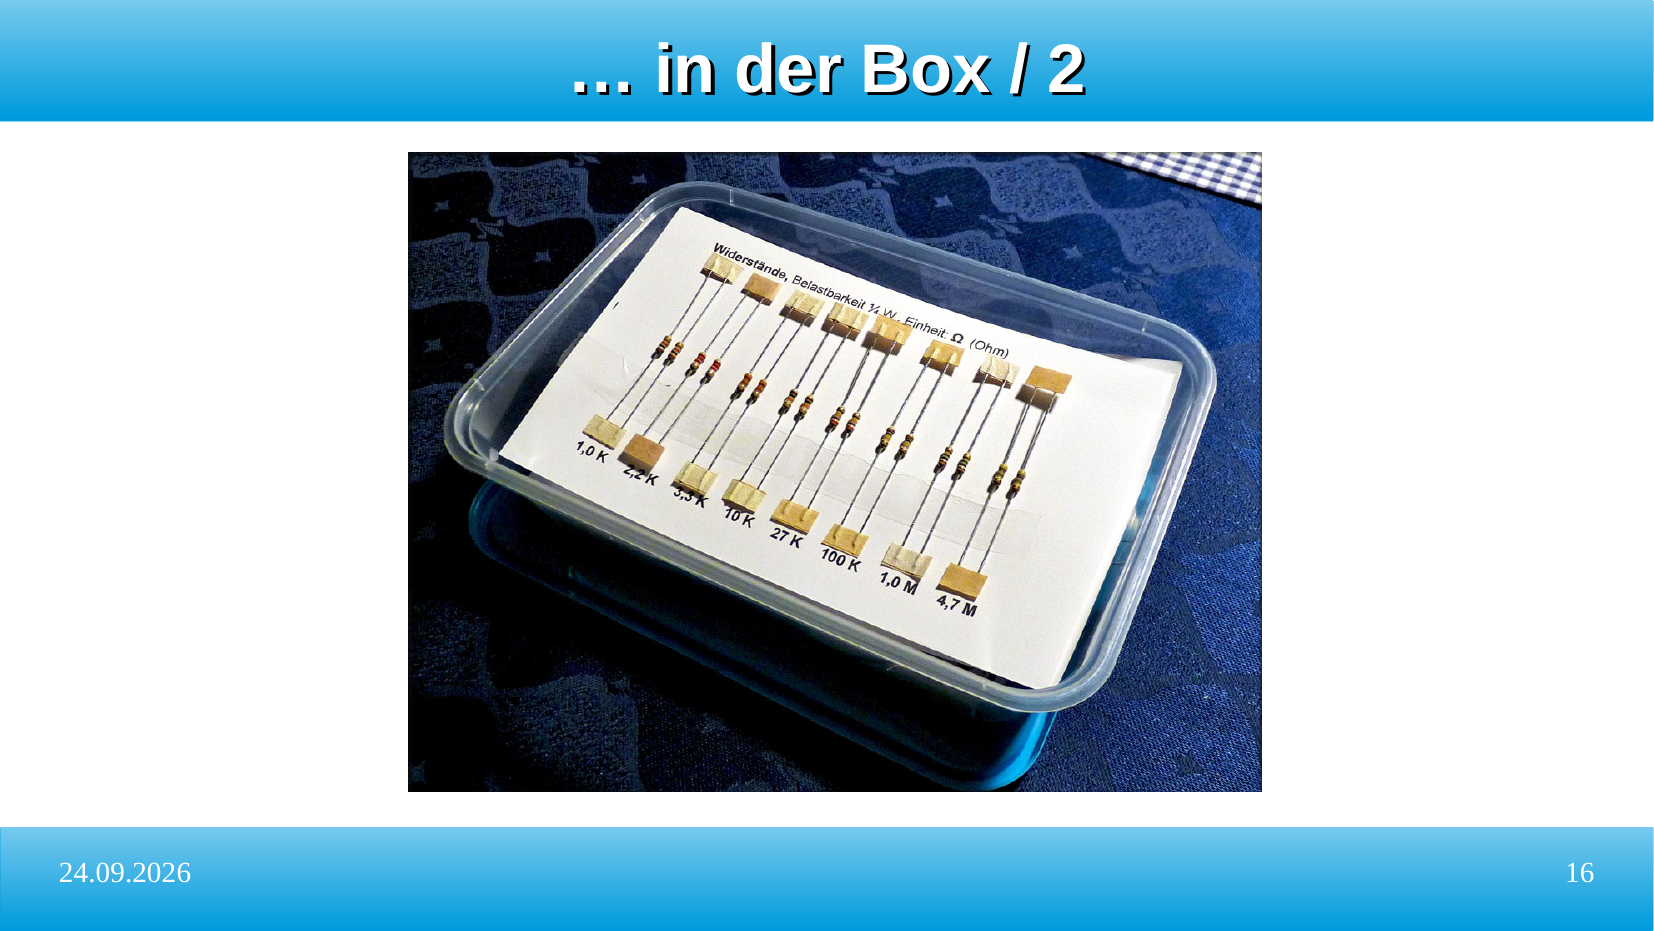

# … in der Box / 2
16